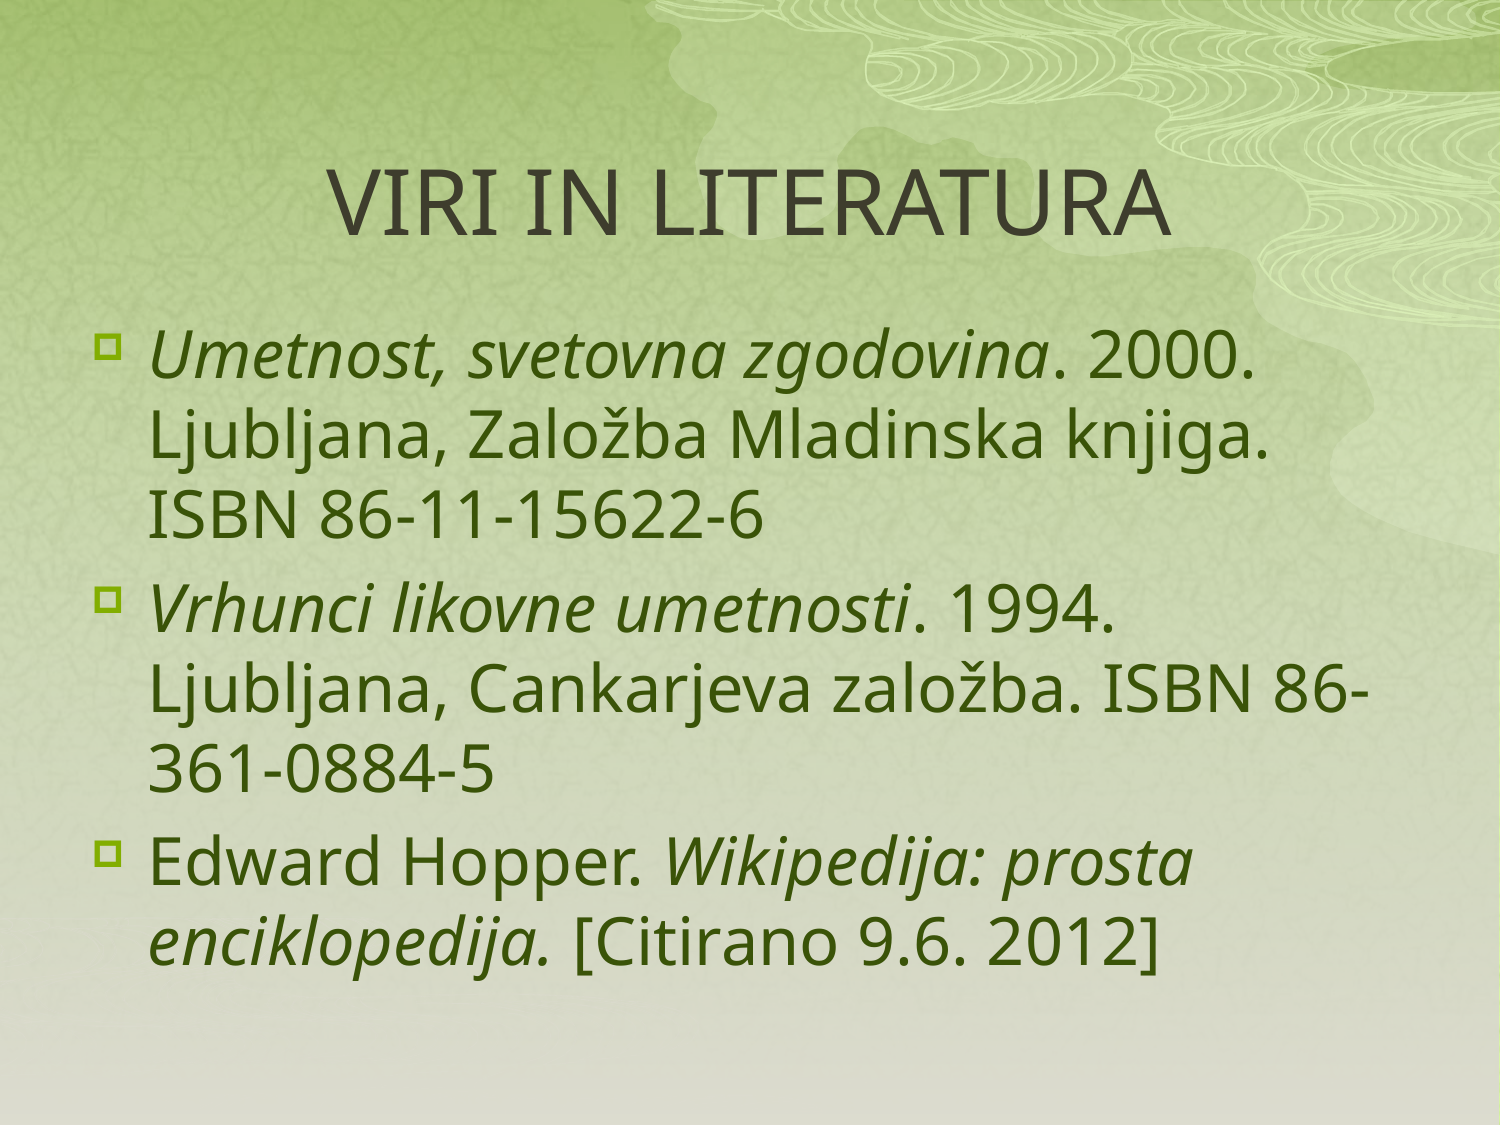

# VIRI IN LITERATURA
Umetnost, svetovna zgodovina. 2000. Ljubljana, Založba Mladinska knjiga. ISBN 86-11-15622-6
Vrhunci likovne umetnosti. 1994. Ljubljana, Cankarjeva založba. ISBN 86-361-0884-5
Edward Hopper. Wikipedija: prosta enciklopedija. [Citirano 9.6. 2012]